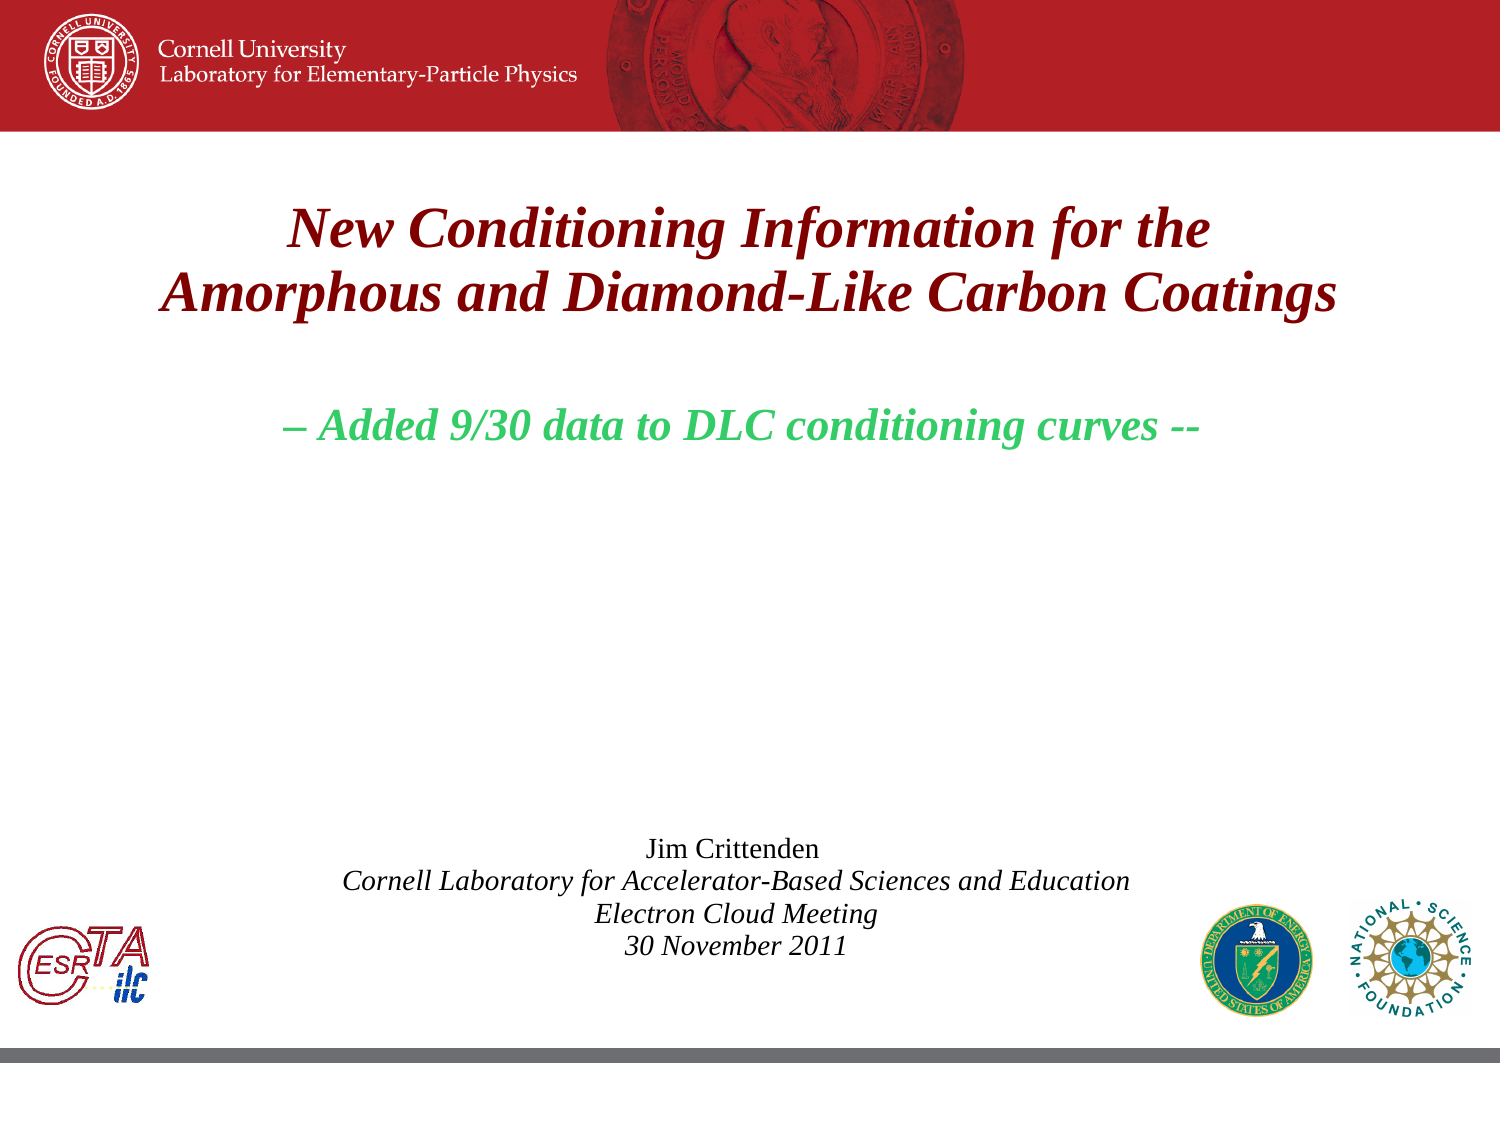

New Conditioning Information for the
Amorphous and Diamond-Like Carbon Coatings
– Added 9/30 data to DLC conditioning curves --
# Jim Crittenden
Cornell Laboratory for Accelerator-Based Sciences and Education
Electron Cloud Meeting
30 November 2011